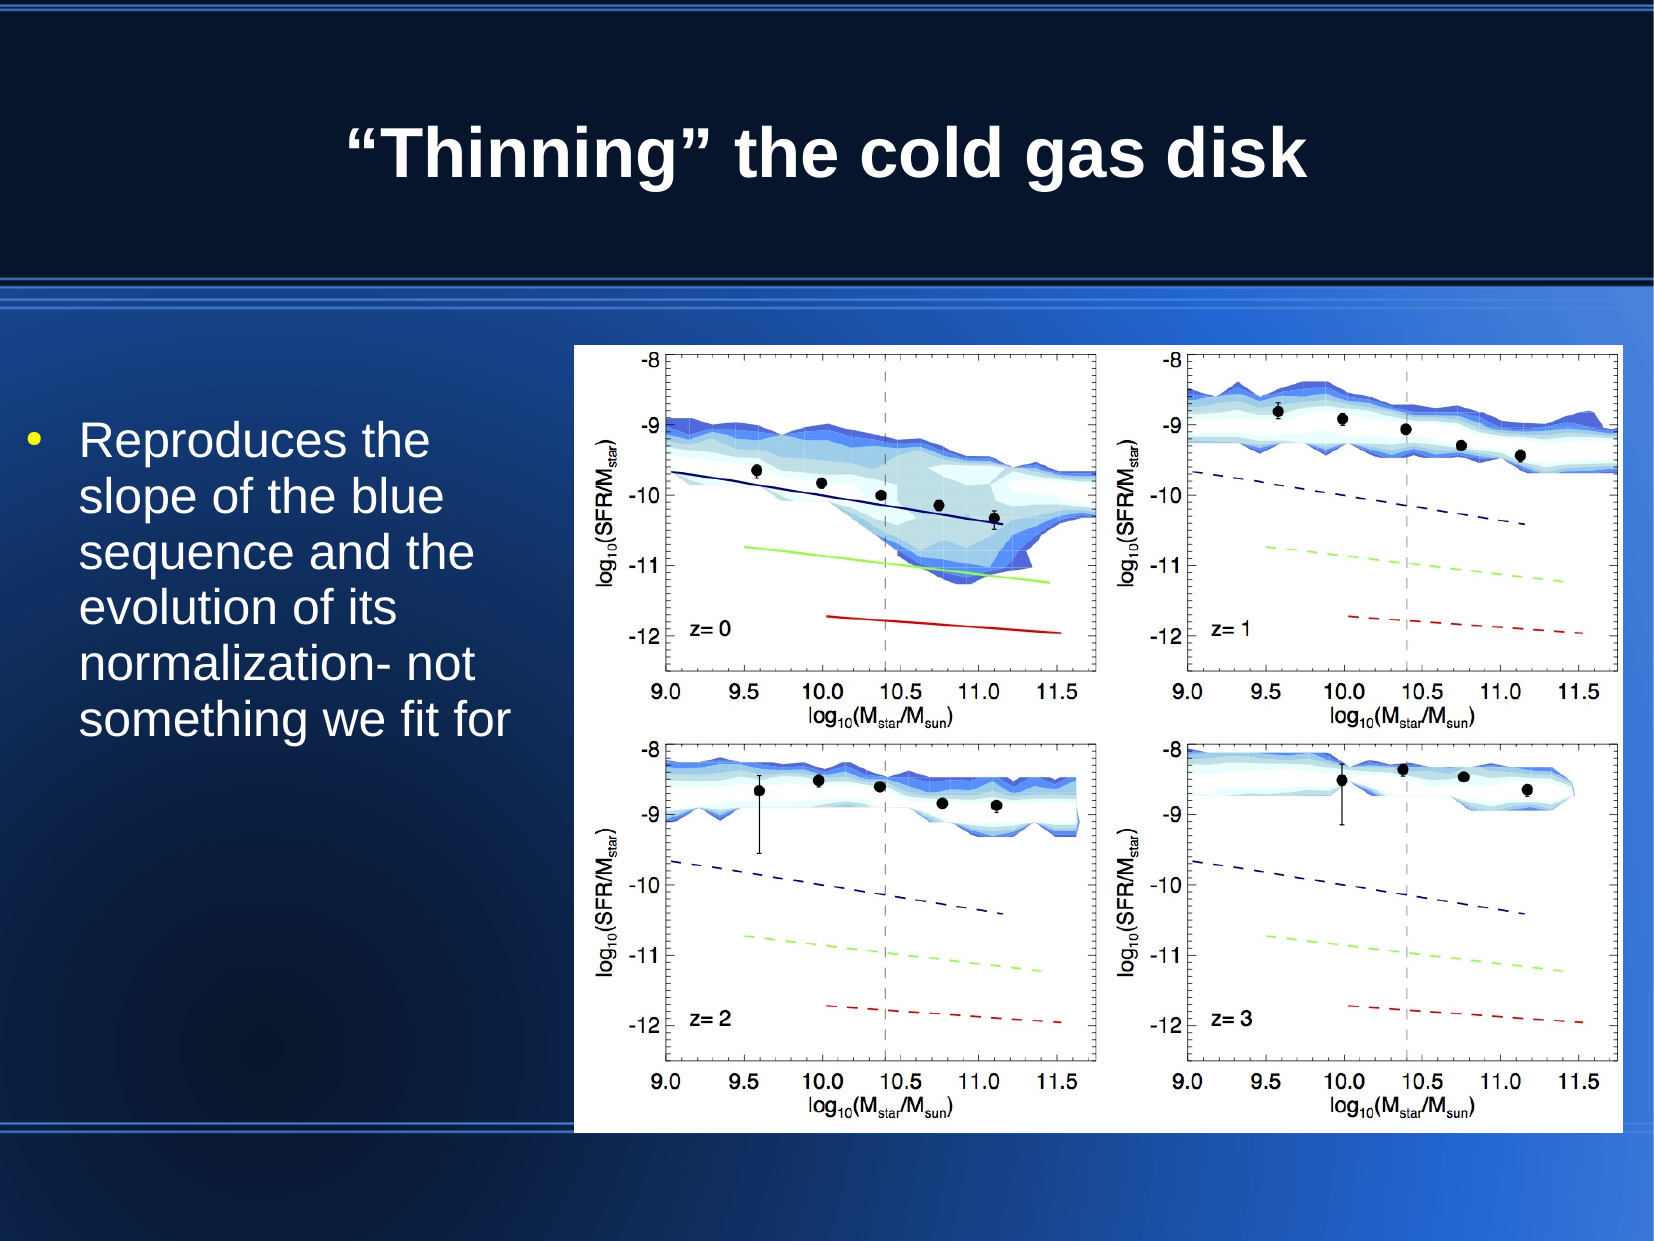

# “Thinning” the cold gas disk
Reproduces the slope of the blue sequence and the evolution of its normalization- not something we fit for